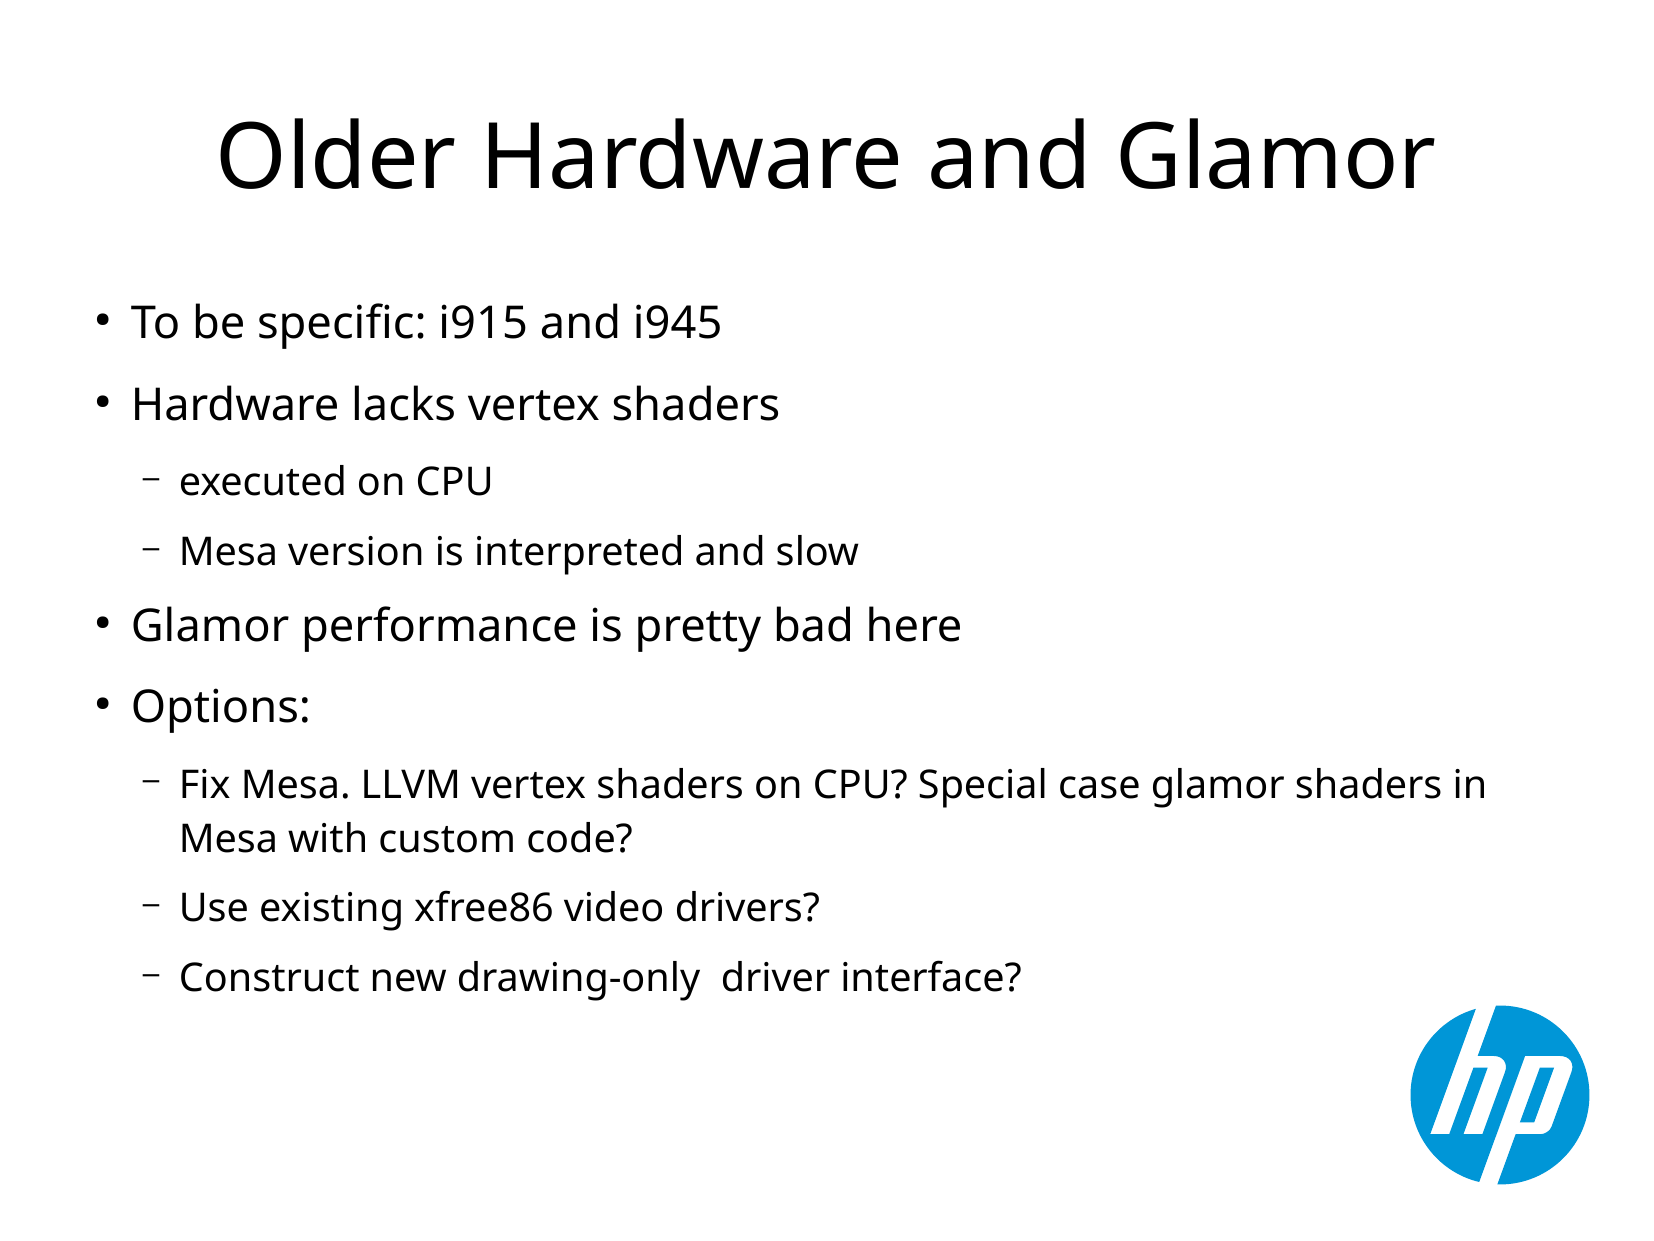

# Older Hardware and Glamor
To be specific: i915 and i945
Hardware lacks vertex shaders
executed on CPU
Mesa version is interpreted and slow
Glamor performance is pretty bad here
Options:
Fix Mesa. LLVM vertex shaders on CPU? Special case glamor shaders in Mesa with custom code?
Use existing xfree86 video drivers?
Construct new drawing-only driver interface?